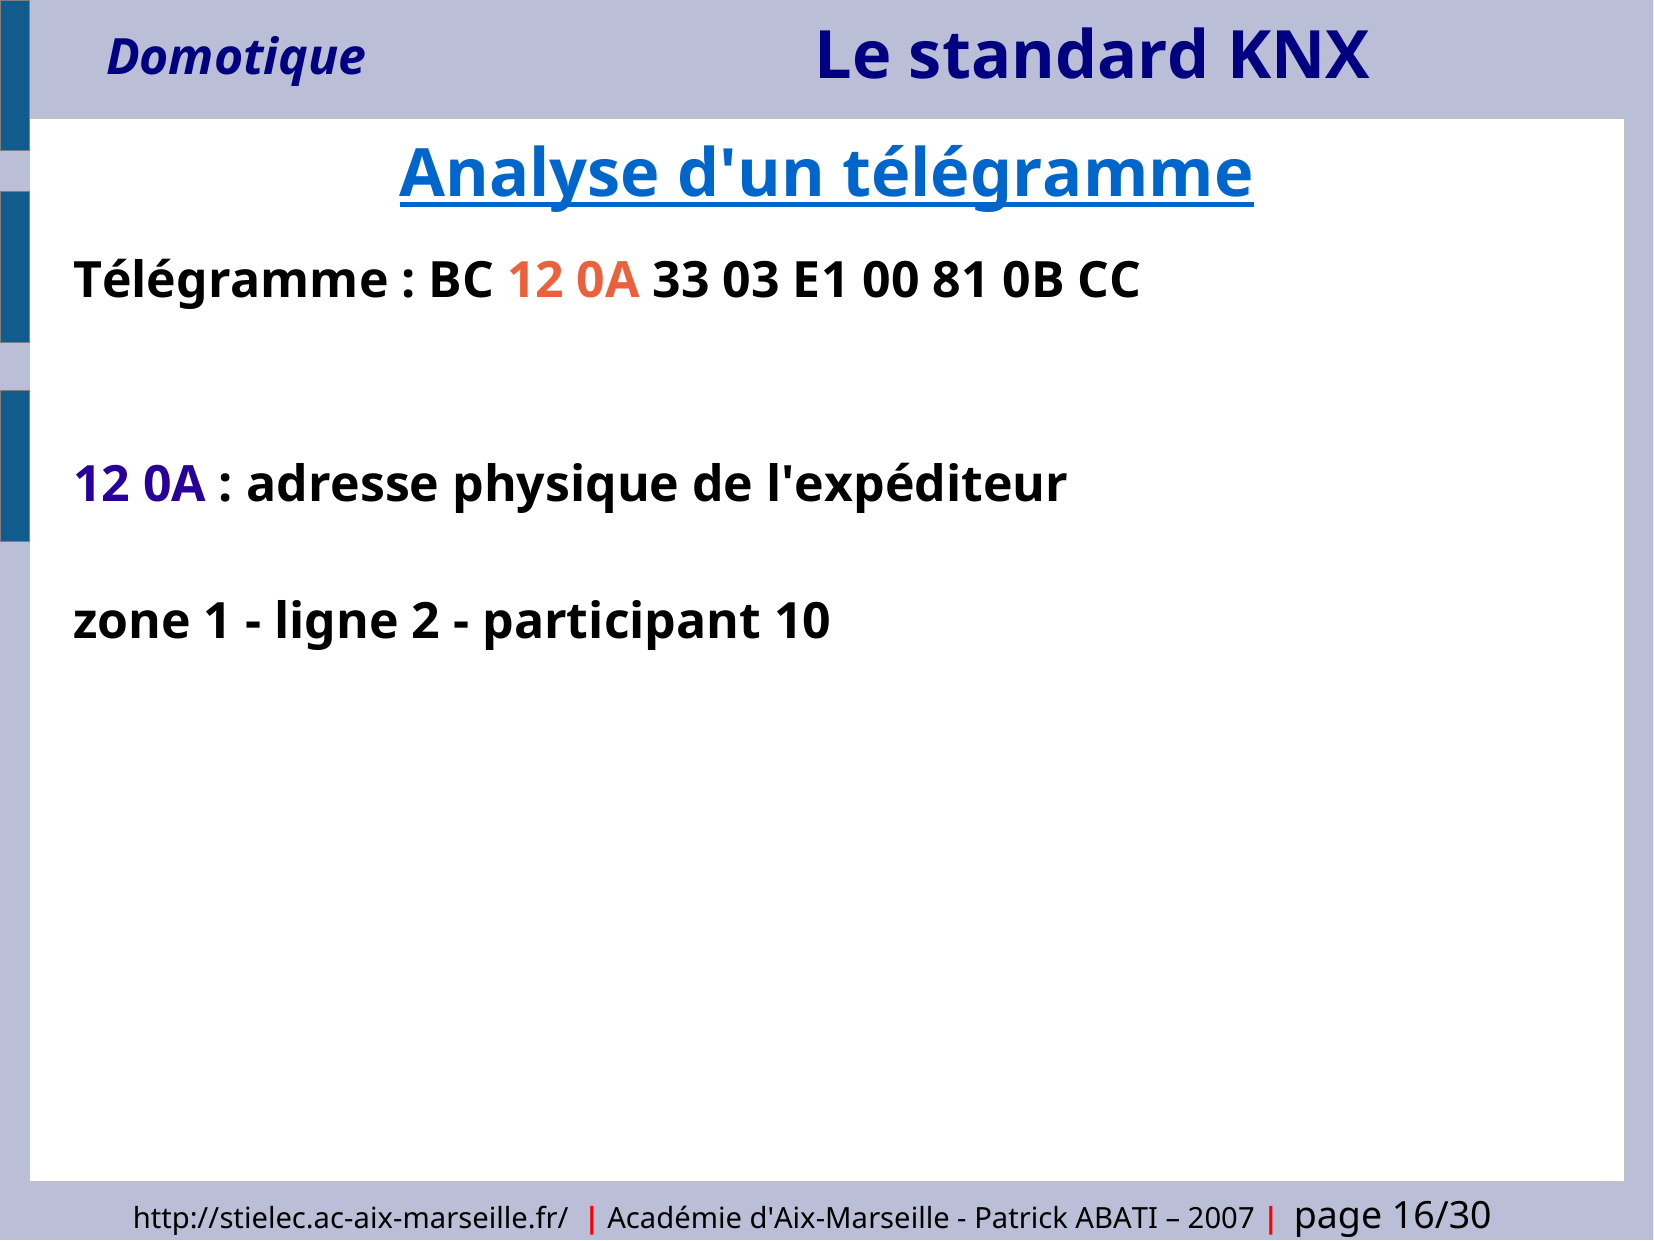

Analyse d'un télégramme
Télégramme : BC 12 0A 33 03 E1 00 81 0B CC
12 0A : adresse physique de l'expéditeur
zone 1 - ligne 2 - participant 10